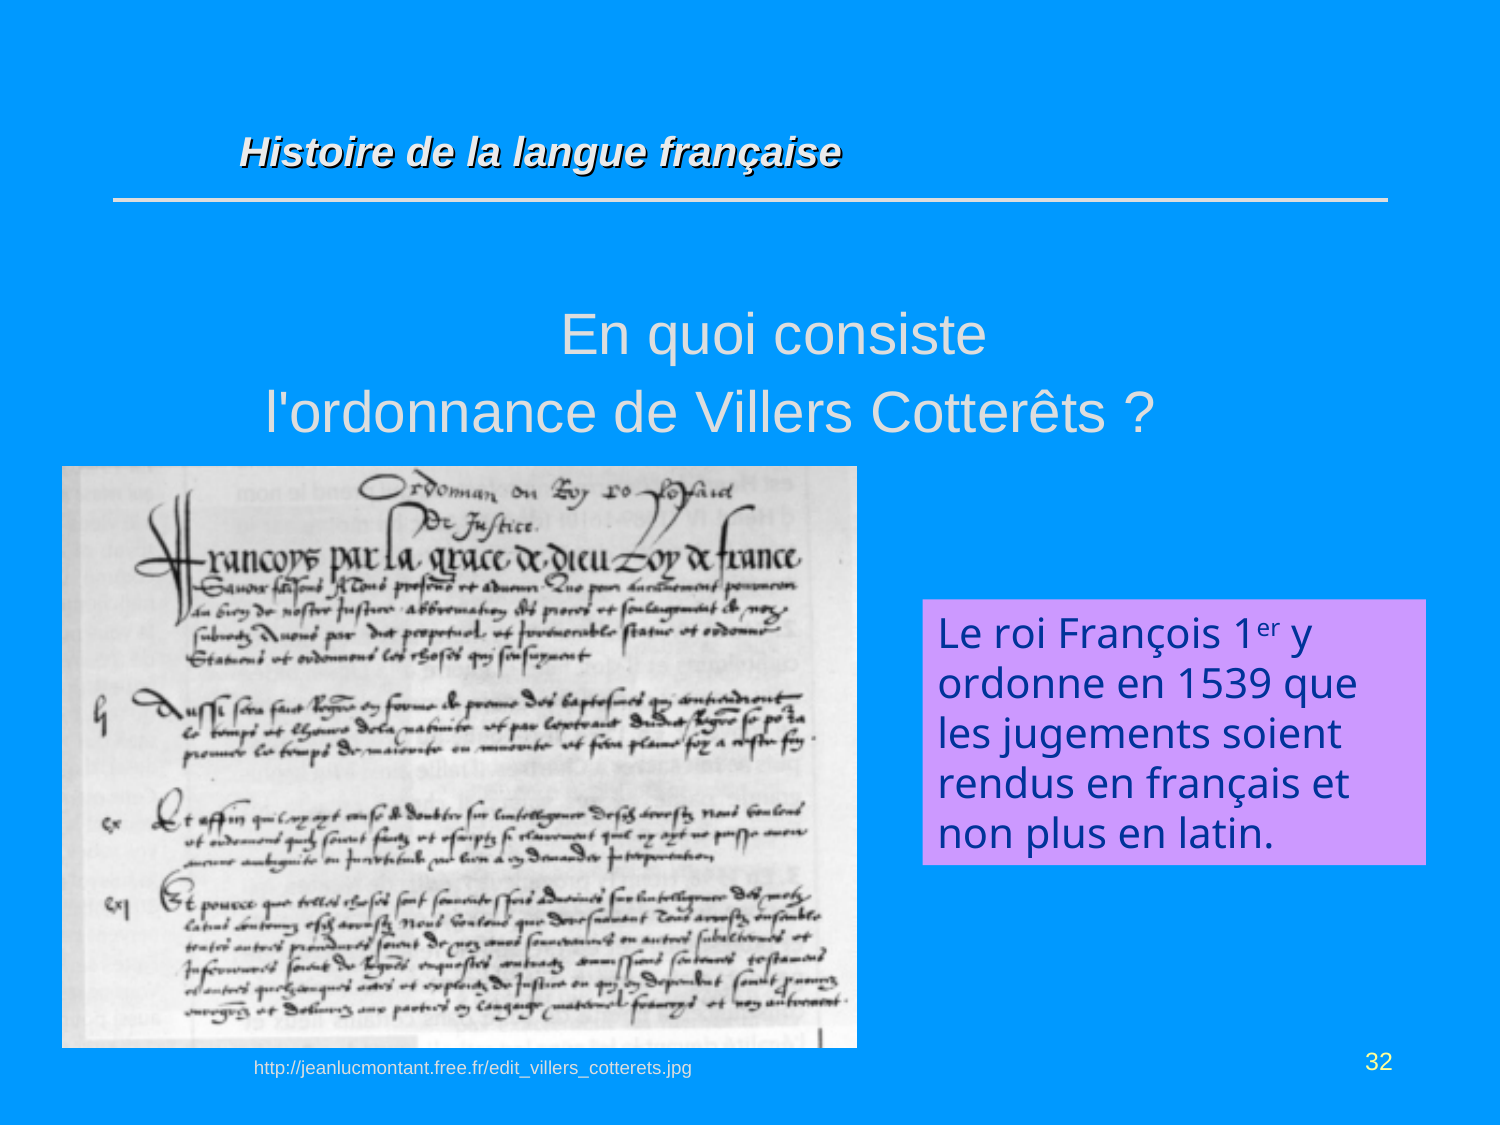

Histoire de la langue française
En quoi consiste
 l'ordonnance de Villers Cotterêts ?
http://jeanlucmontant.free.fr/edit_villers_cotterets.jpg
Le roi François 1er y ordonne en 1539 que les jugements soient rendus en français et non plus en latin.
32